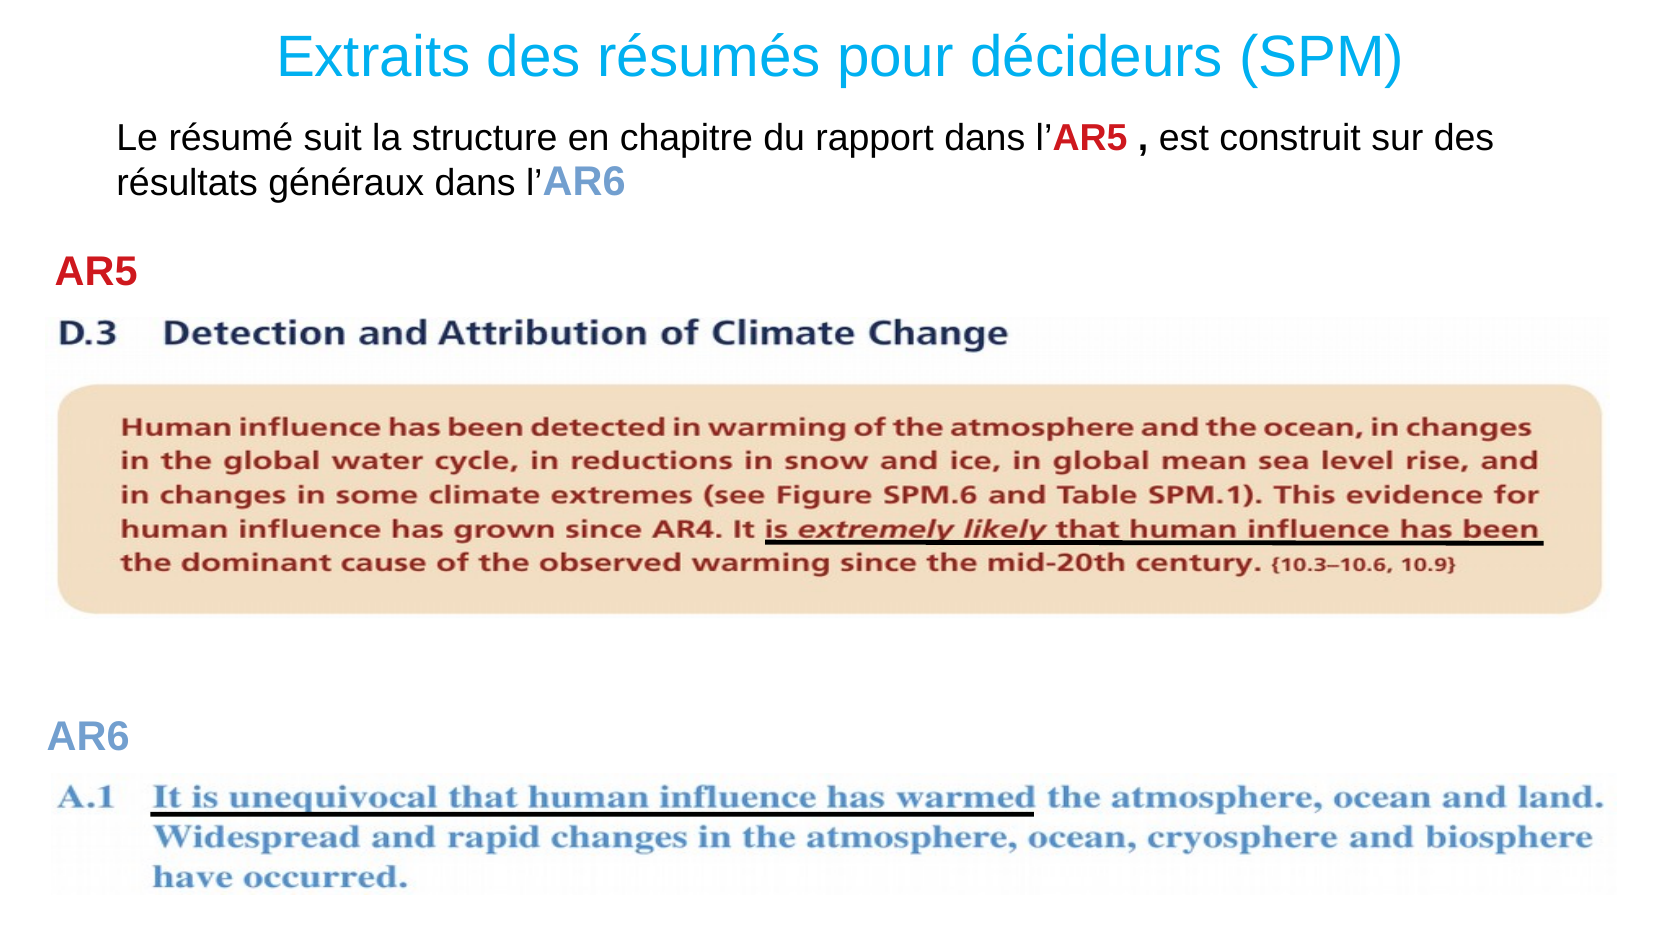

Extraits des résumés pour décideurs (SPM)
Le résumé suit la structure en chapitre du rapport dans l’AR5 , est construit sur des résultats généraux dans l’AR6
AR5
AR6